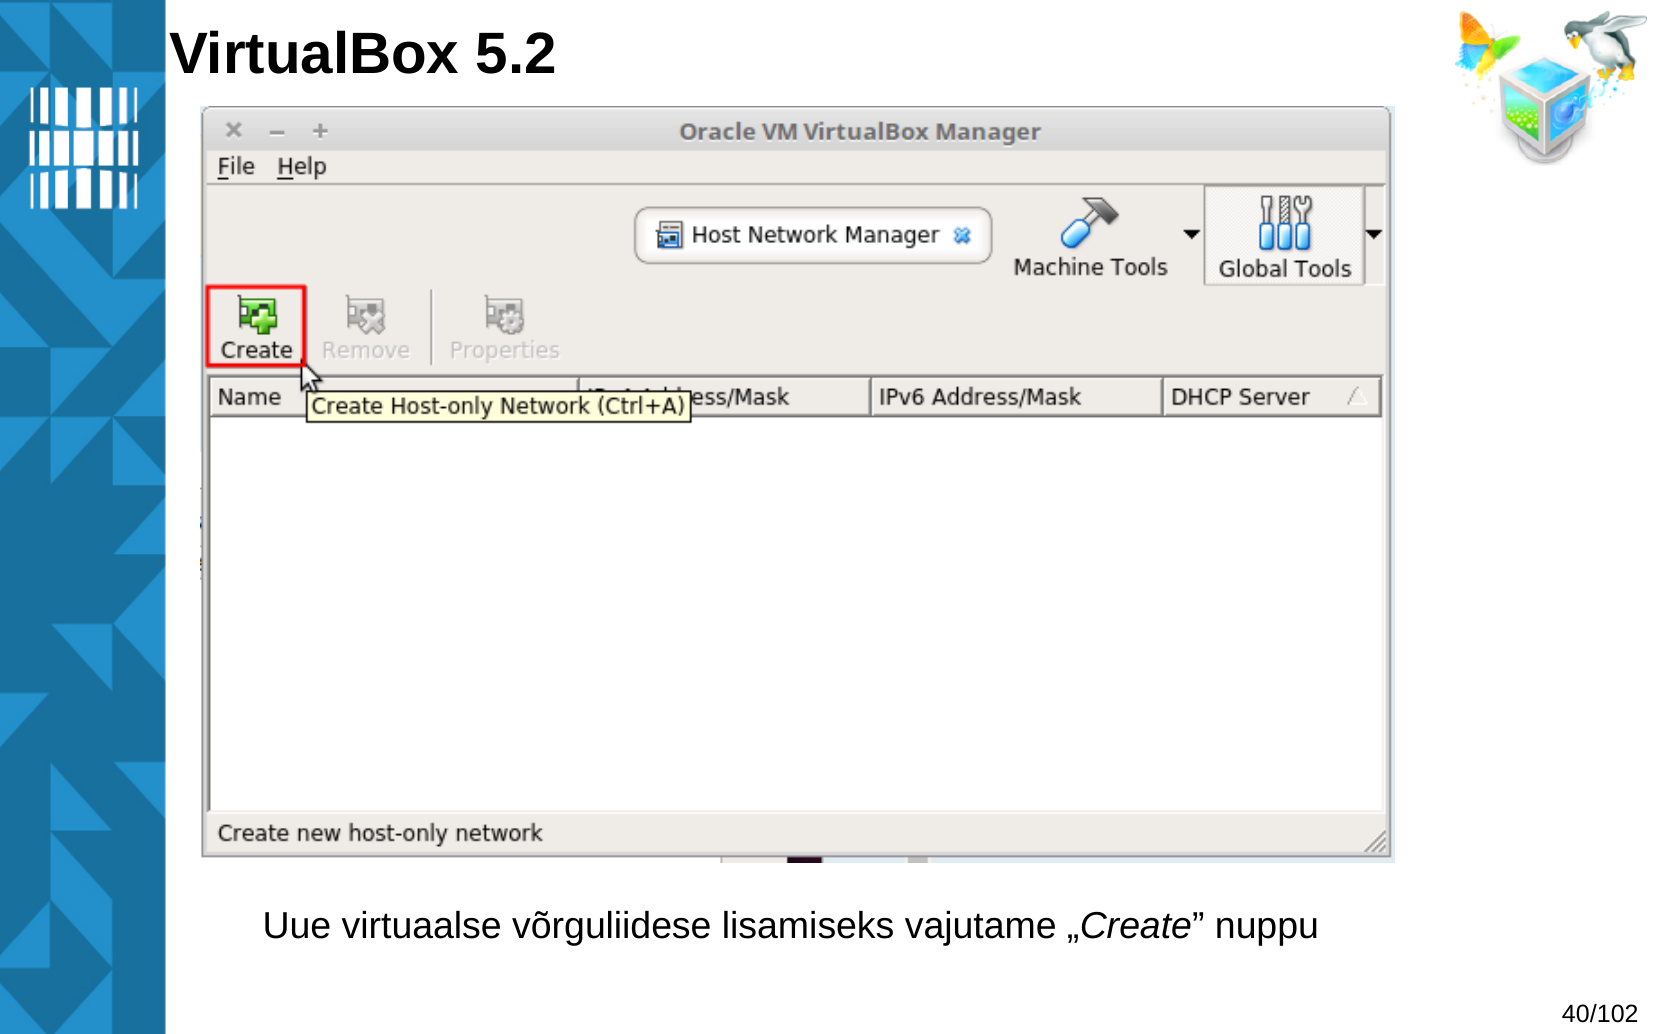

# VirtualBox 5.2
Uue virtuaalse võrguliidese lisamiseks vajutame „Create” nuppu